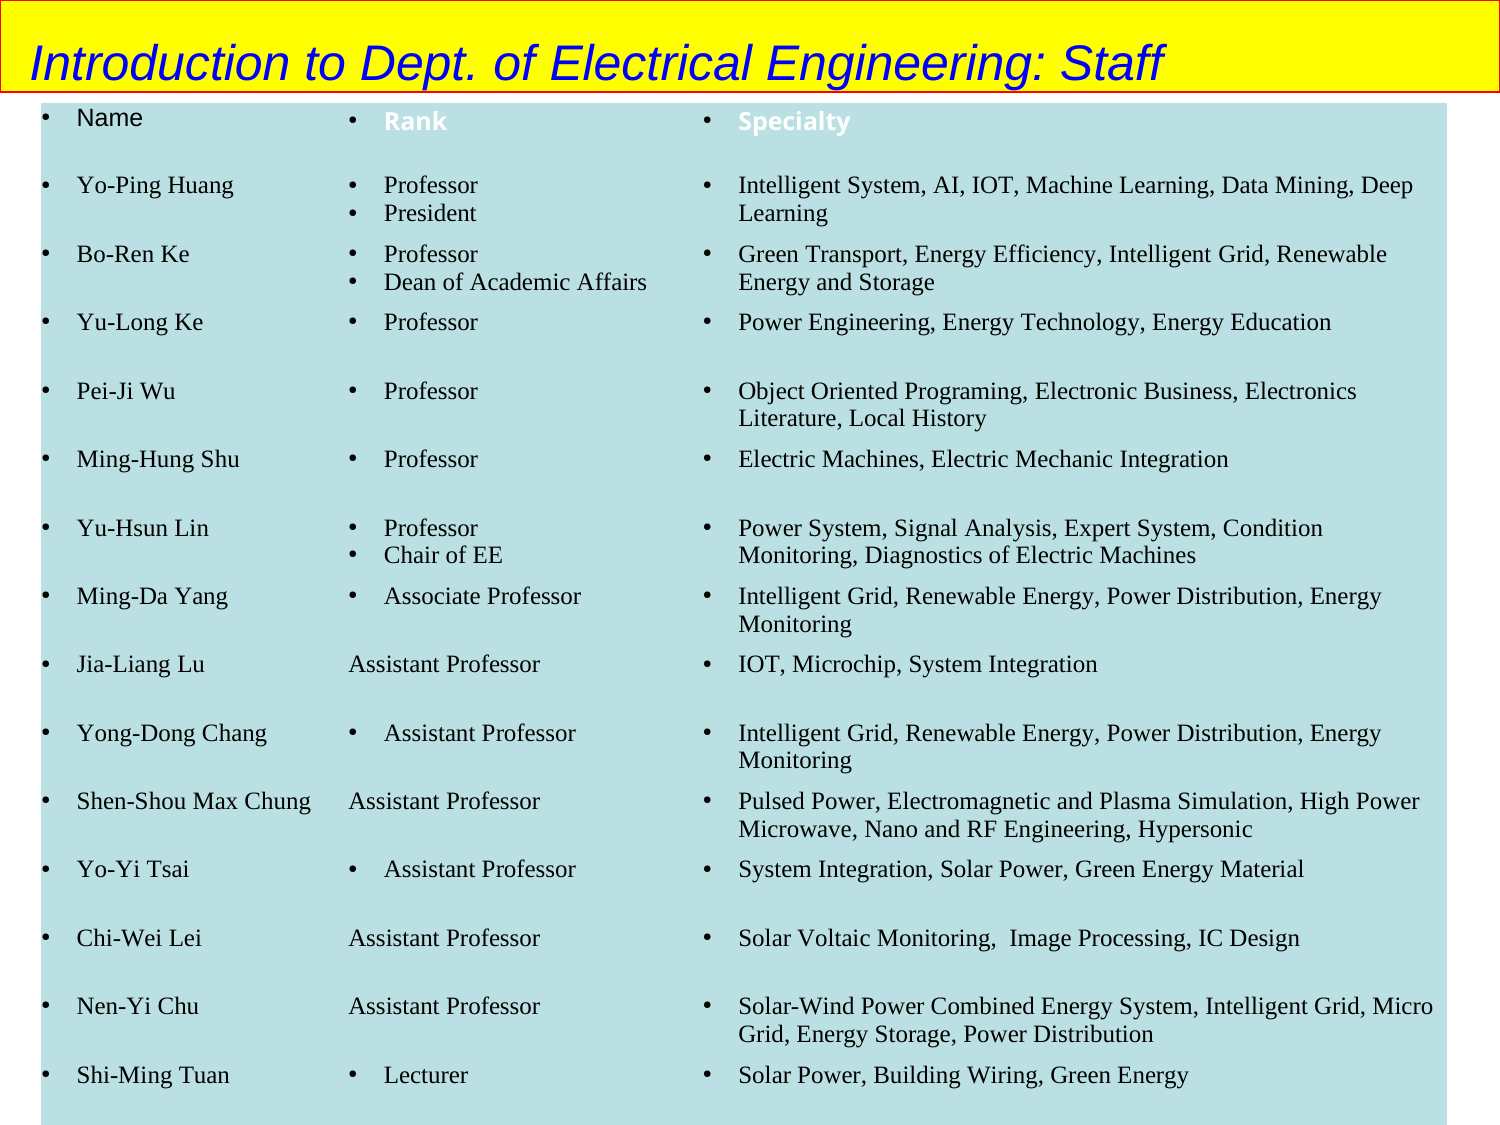

Introduction to Dept. of Electrical Engineering: Staff
| Name | Rank | Specialty |
| --- | --- | --- |
| Yo-Ping Huang | Professor President | Intelligent System, AI, IOT, Machine Learning, Data Mining, Deep Learning |
| Bo-Ren Ke | Professor Dean of Academic Affairs | Green Transport, Energy Efficiency, Intelligent Grid, Renewable Energy and Storage |
| Yu-Long Ke | Professor | Power Engineering, Energy Technology, Energy Education |
| Pei-Ji Wu | Professor | Object Oriented Programing, Electronic Business, Electronics Literature, Local History |
| Ming-Hung Shu | Professor | Electric Machines, Electric Mechanic Integration |
| Yu-Hsun Lin | Professor Chair of EE | Power System, Signal Analysis, Expert System, Condition Monitoring, Diagnostics of Electric Machines |
| Ming-Da Yang | Associate Professor | Intelligent Grid, Renewable Energy, Power Distribution, Energy Monitoring |
| Jia-Liang Lu | Assistant Professor | IOT, Microchip, System Integration |
| Yong-Dong Chang | Assistant Professor | Intelligent Grid, Renewable Energy, Power Distribution, Energy Monitoring |
| Shen-Shou Max Chung | Assistant Professor | Pulsed Power, Electromagnetic and Plasma Simulation, High Power Microwave, Nano and RF Engineering, Hypersonic |
| Yo-Yi Tsai | Assistant Professor | System Integration, Solar Power, Green Energy Material |
| Chi-Wei Lei | Assistant Professor | Solar Voltaic Monitoring, Image Processing, IC Design |
| Nen-Yi Chu | Assistant Professor | Solar-Wind Power Combined Energy System, Intelligent Grid, Micro Grid, Energy Storage, Power Distribution |
| Shi-Ming Tuan | Lecturer | Solar Power, Building Wiring, Green Energy |